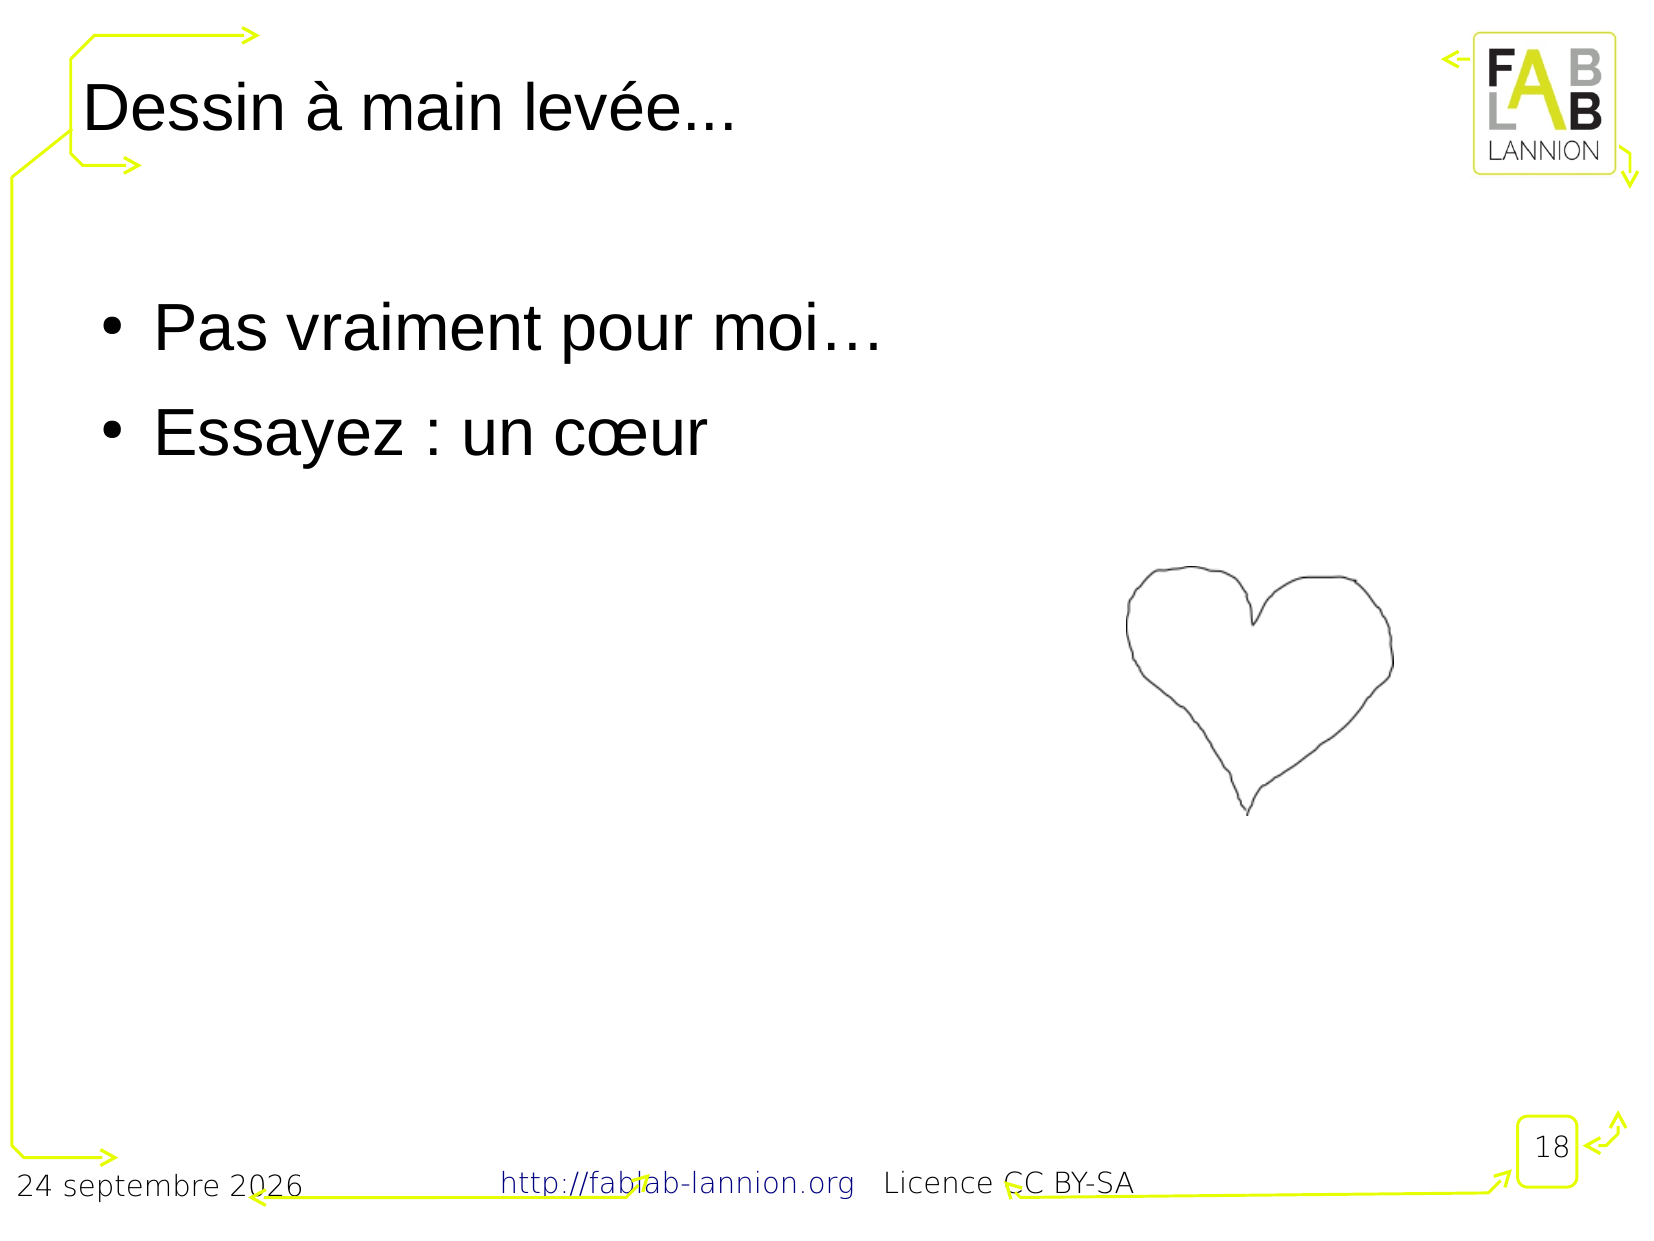

# Dessin à main levée...
Pas vraiment pour moi…
Essayez : un cœur
18